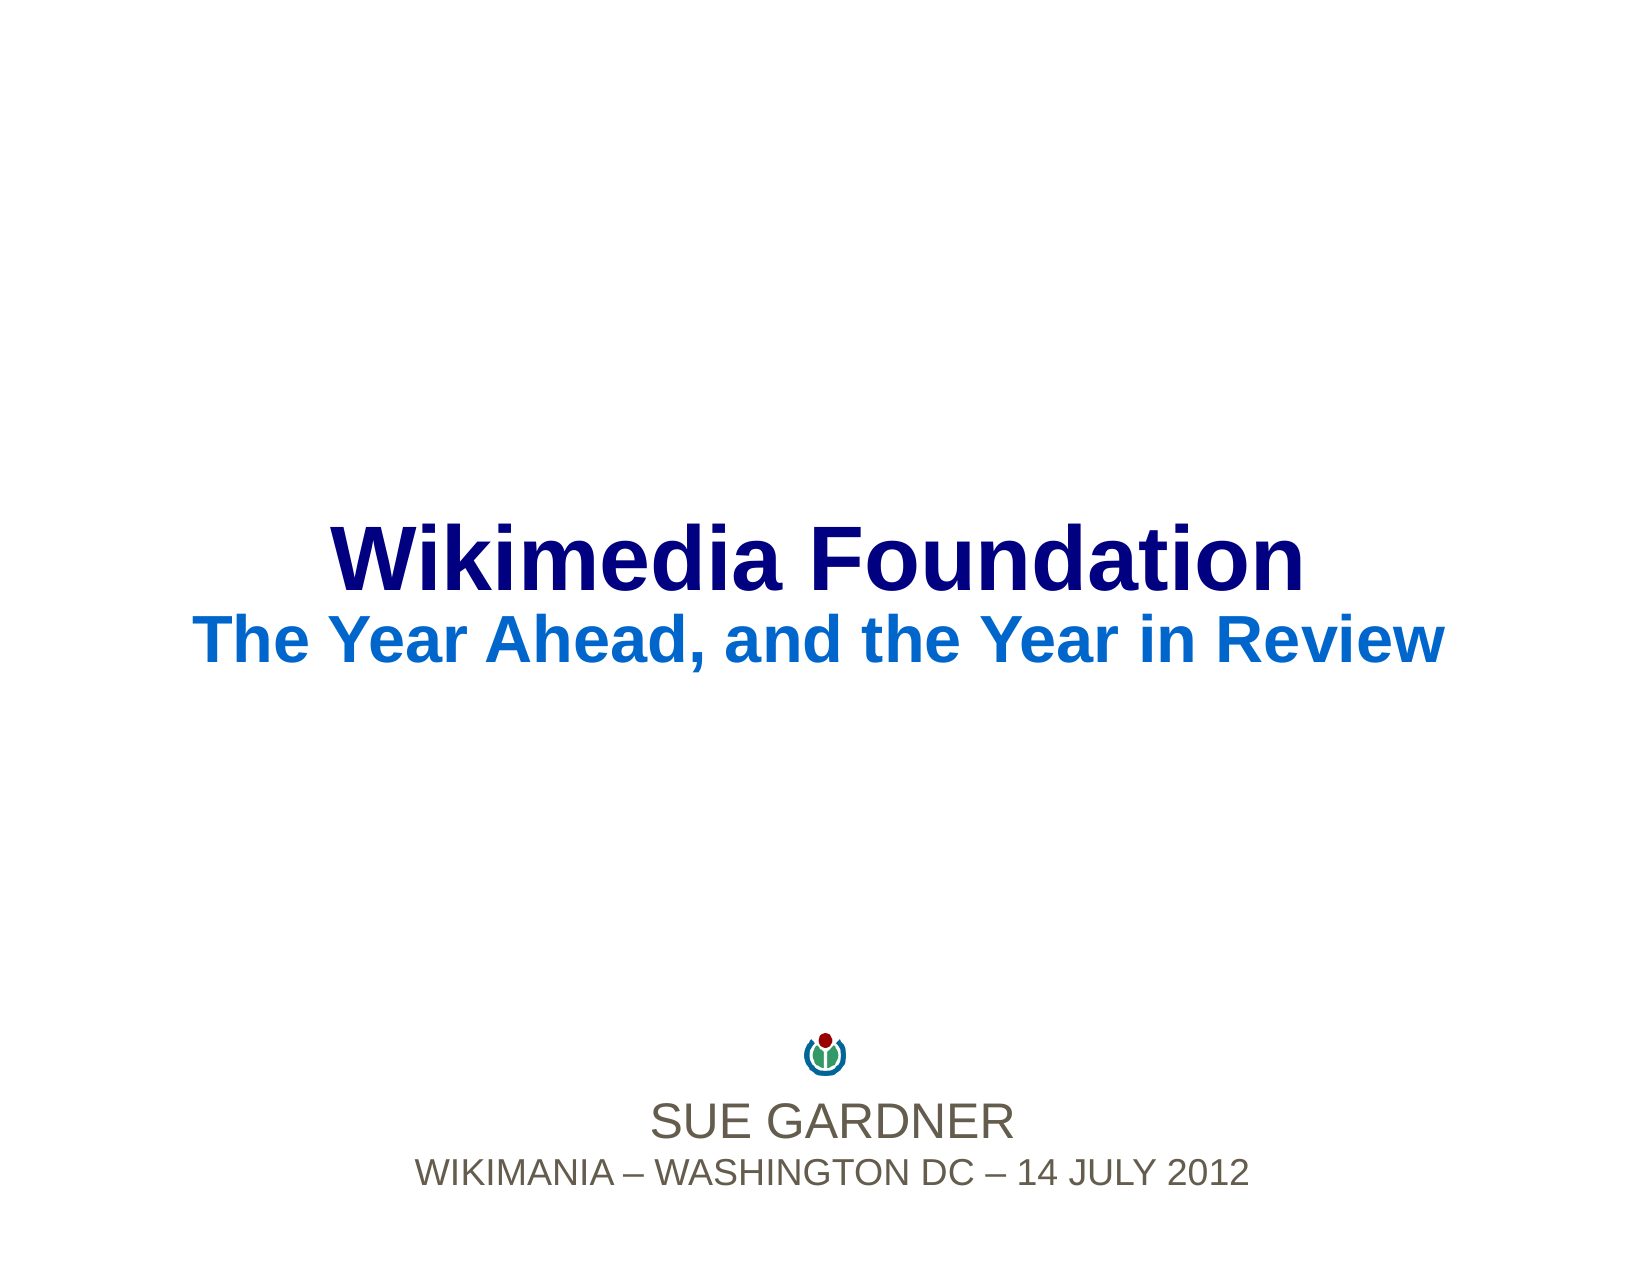

# Wikimedia Foundation The Year Ahead, and the Year in Review
SUE GARDNER
WIKIMANIA – WASHINGTON DC – 14 JULY 2012